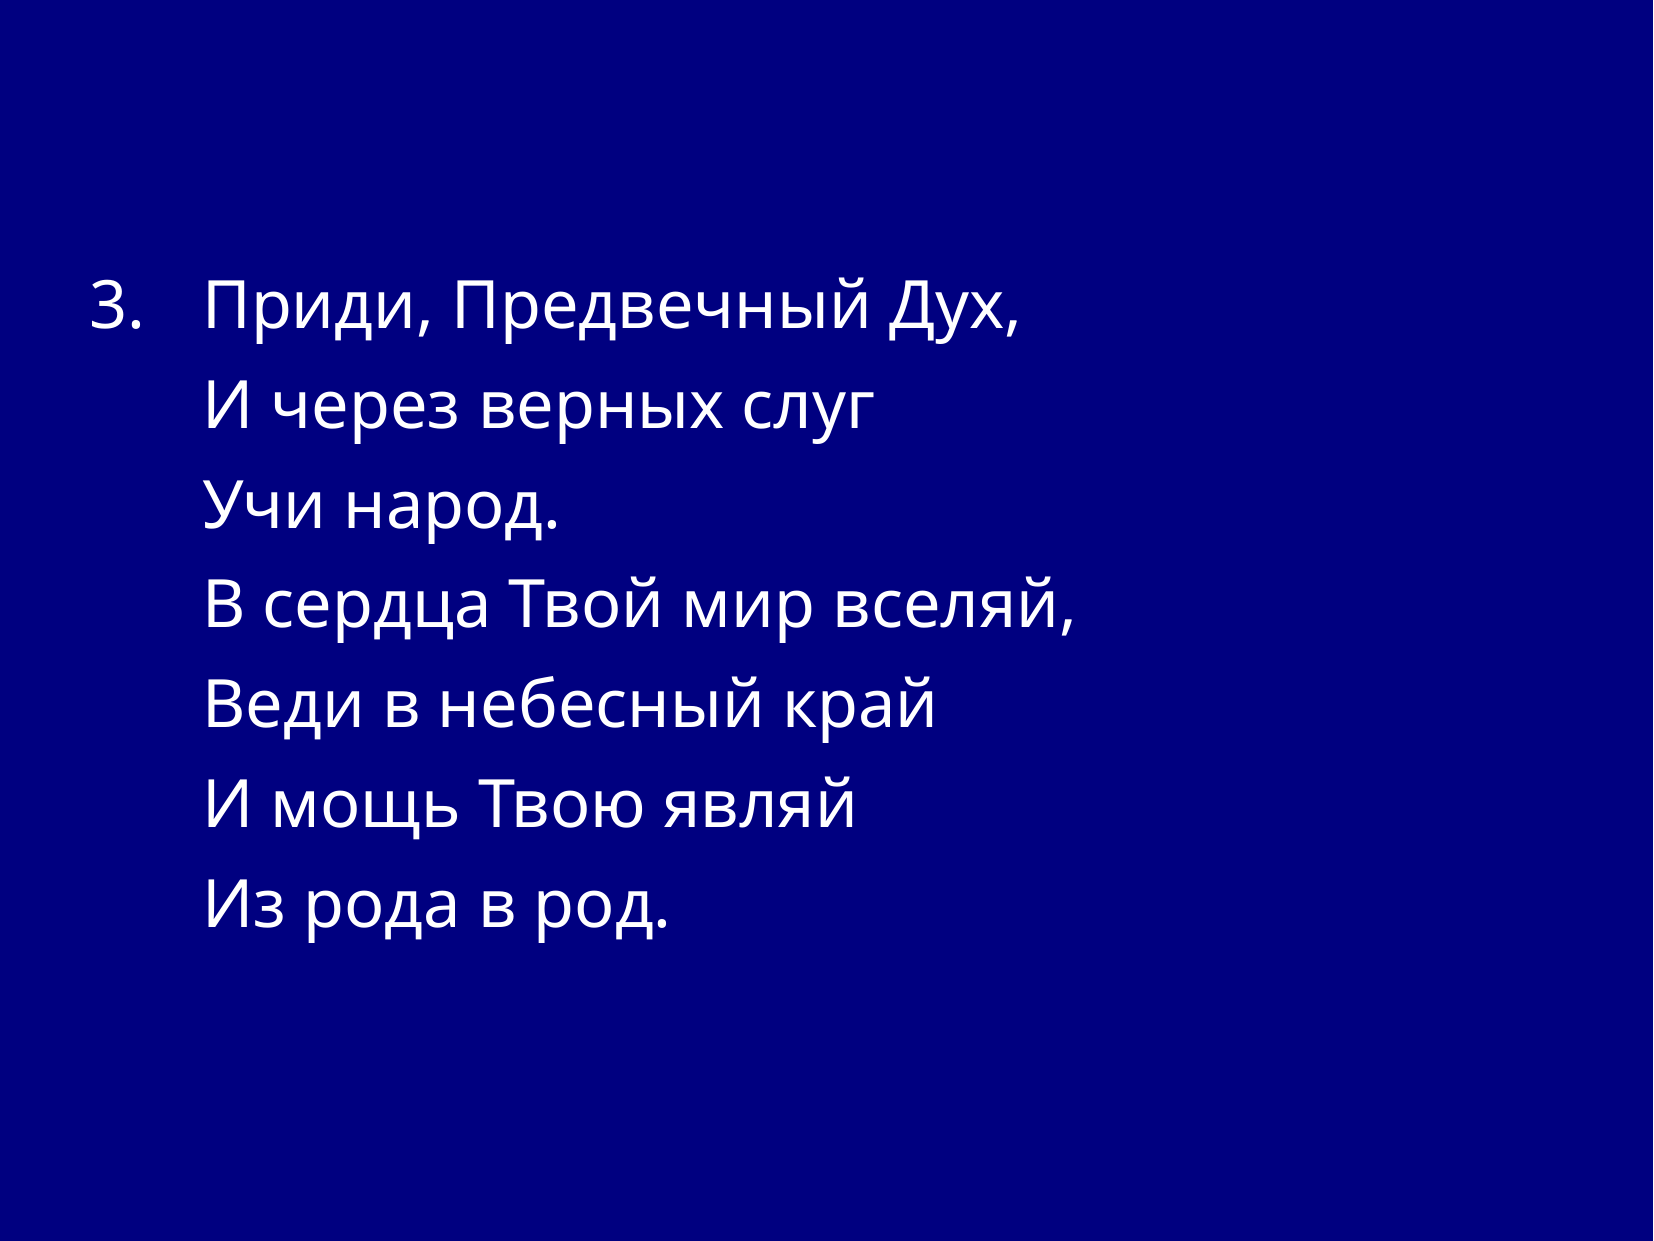

3.	Приди, Предвечный Дух,
	И через верных слуг
	Учи народ.
	В сердца Твой мир вселяй,
	Веди в небесный край
	И мощь Твою являй
	Из рода в род.